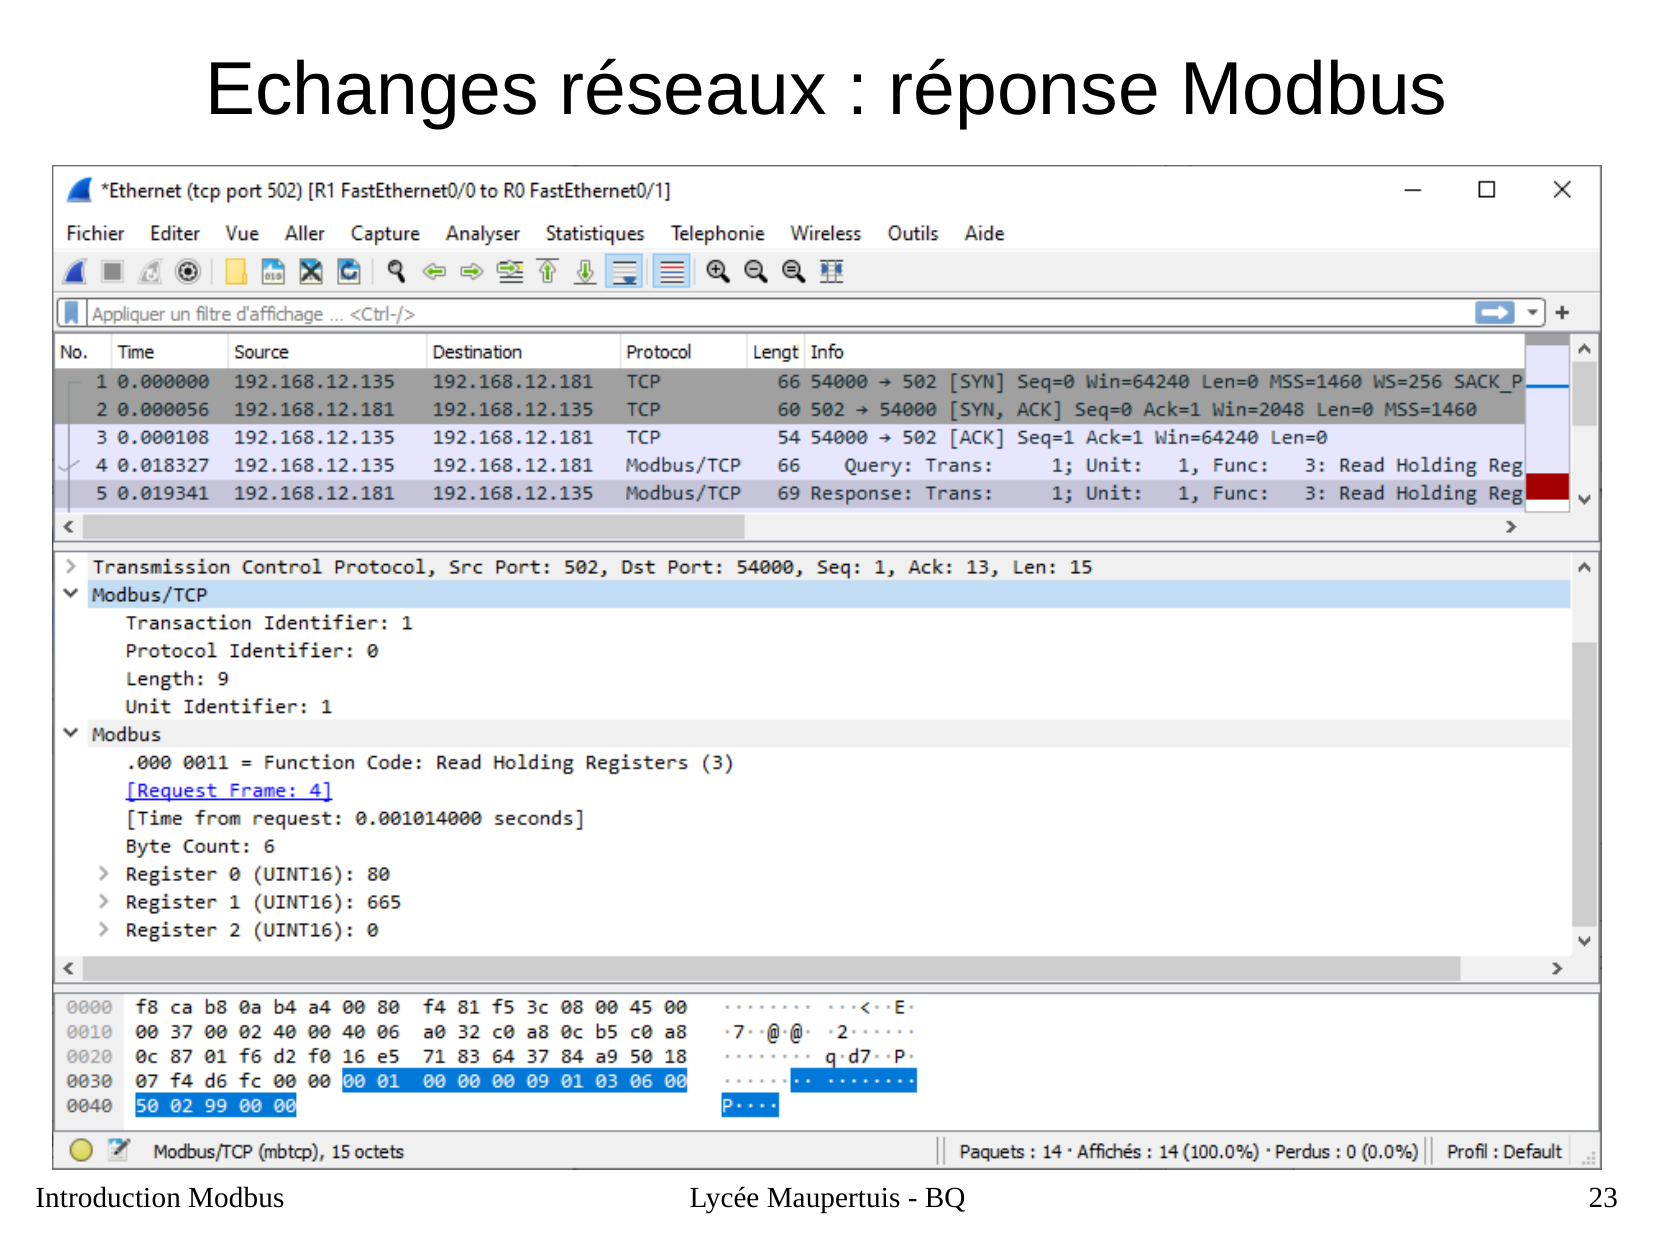

# Echanges réseaux : réponse Modbus
Introduction Modbus
Lycée Maupertuis - BQ
23